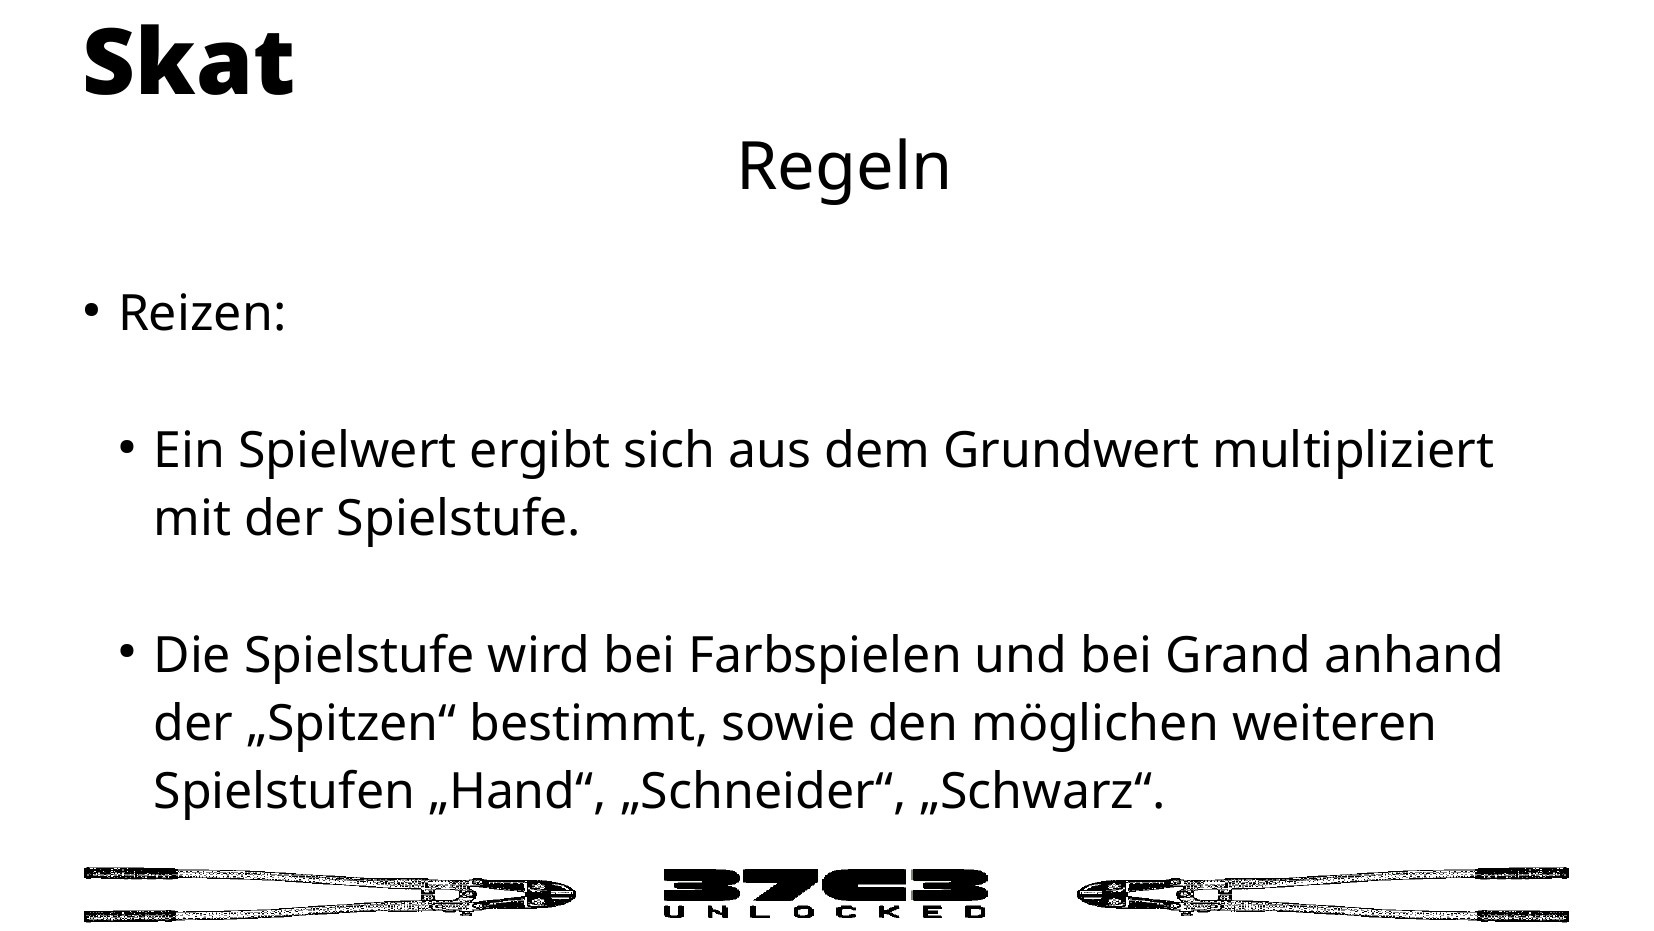

# Skat
Regeln
Reizen:
Ein Spielwert ergibt sich aus dem Grundwert multipliziert mit der Spielstufe.
Die Spielstufe wird bei Farbspielen und bei Grand anhand der „Spitzen“ bestimmt, sowie den möglichen weiteren Spielstufen „Hand“, „Schneider“, „Schwarz“.